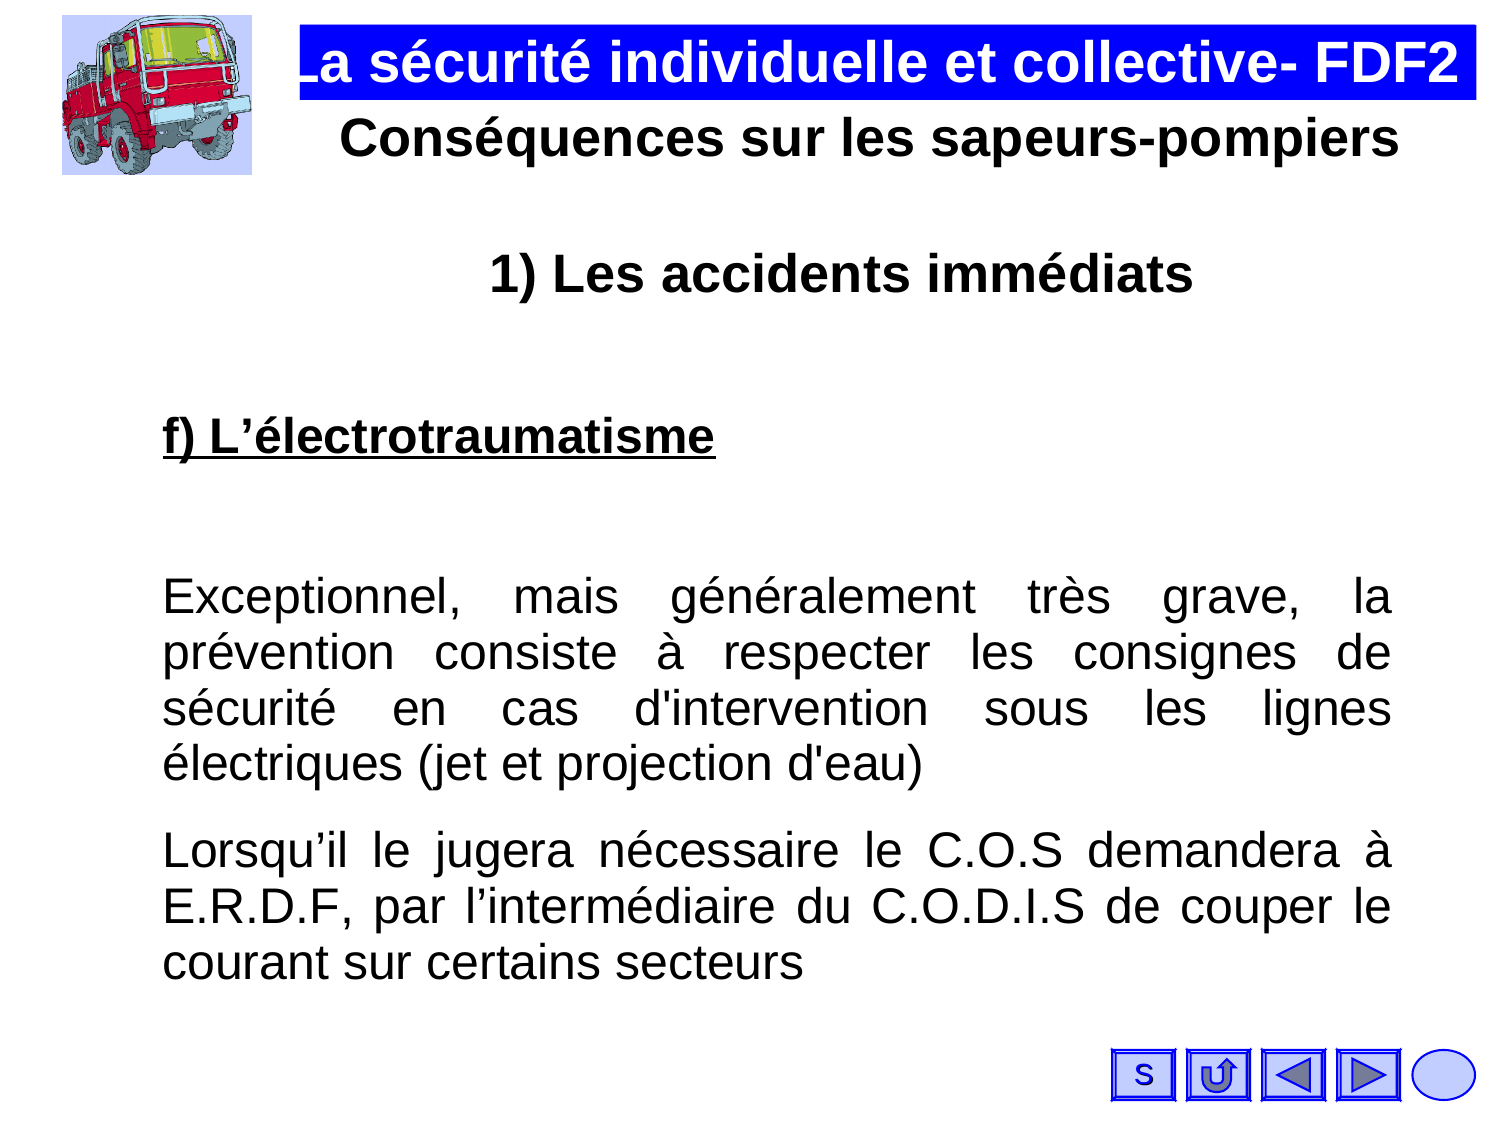

FDF2
La sécurité individuelle et collective- FDF2
La surveillance active - FDF2
Conséquences sur les sapeurs-pompiers
1) Les accidents immédiats
f) L’électrotraumatisme
Exceptionnel, mais généralement très grave, la prévention consiste à respecter les consignes de sécurité en cas d'intervention sous les lignes électriques (jet et projection d'eau)
Lorsqu’il le jugera nécessaire le C.O.S demandera à E.R.D.F, par l’intermédiaire du C.O.D.I.S de couper le courant sur certains secteurs